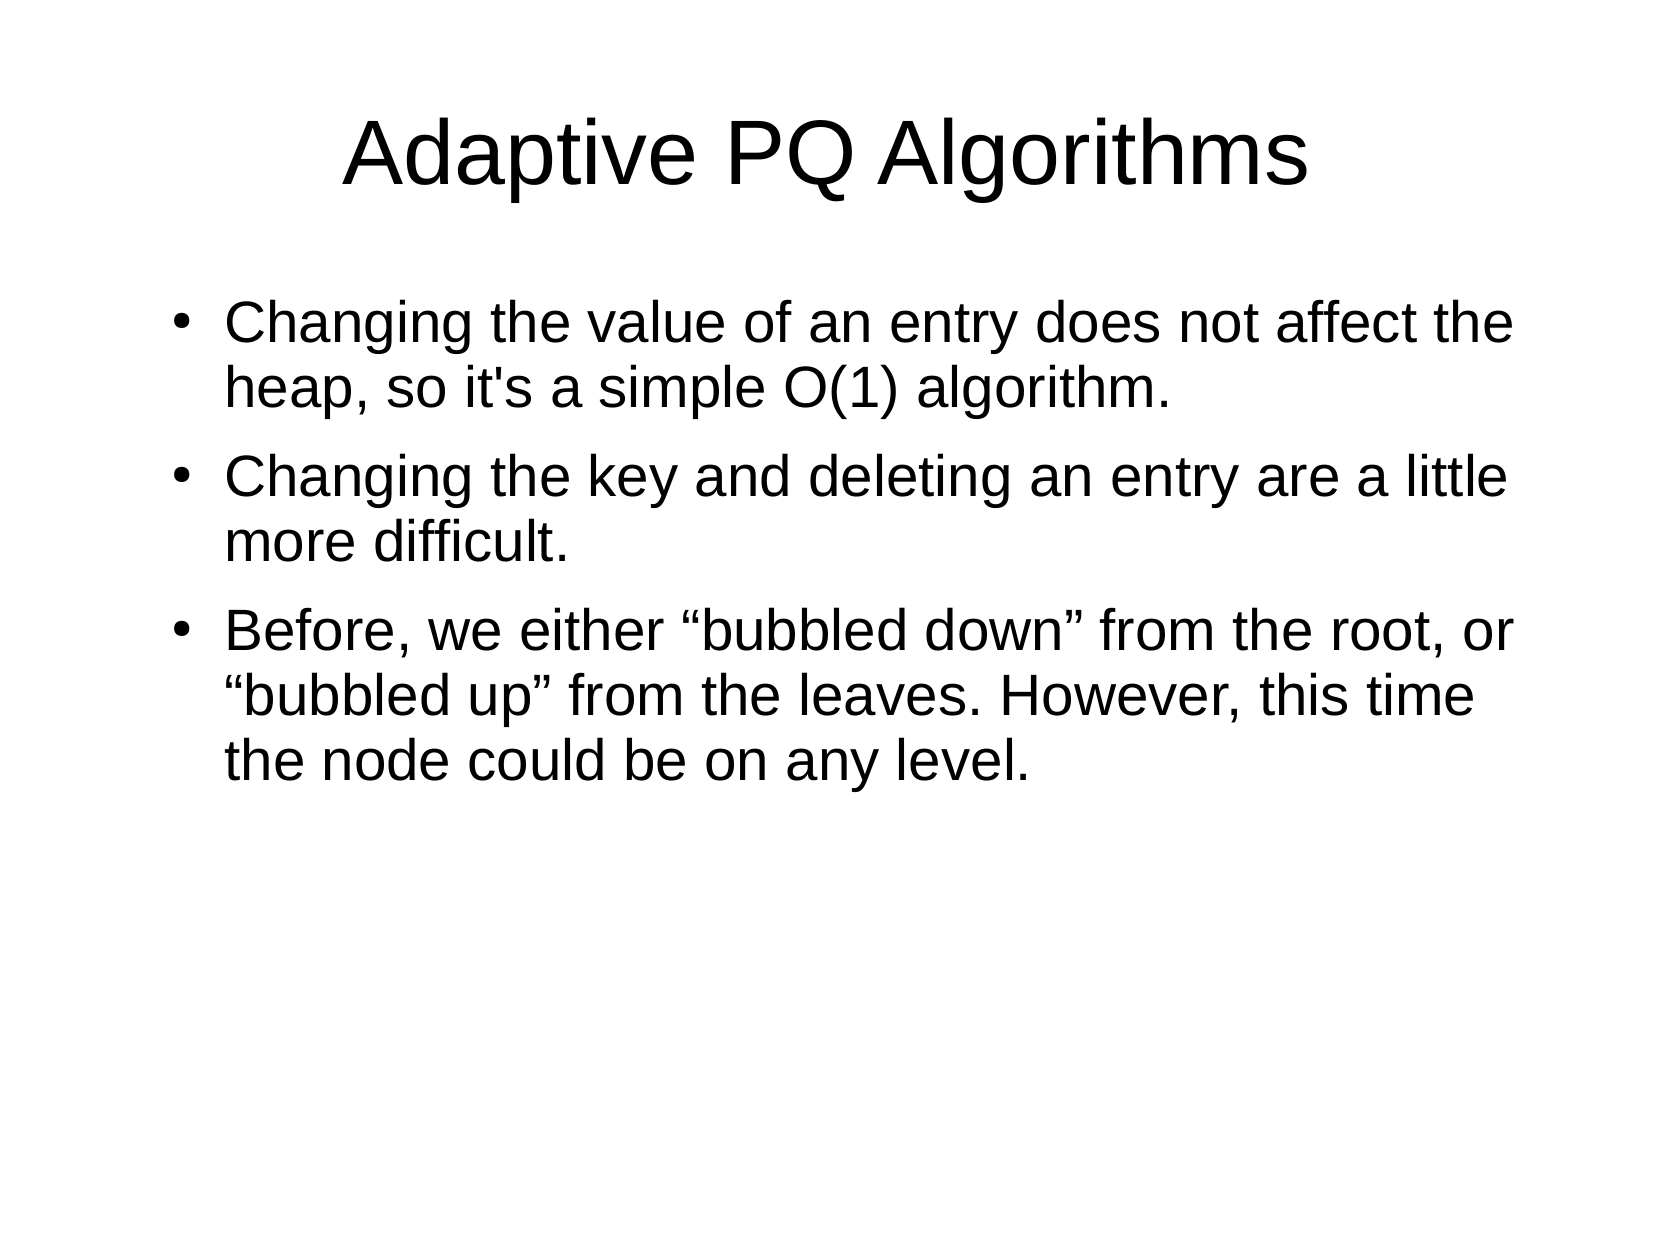

# Adaptive PQ Algorithms
Changing the value of an entry does not affect the heap, so it's a simple O(1) algorithm.
Changing the key and deleting an entry are a little more difficult.
Before, we either “bubbled down” from the root, or “bubbled up” from the leaves. However, this time the node could be on any level.